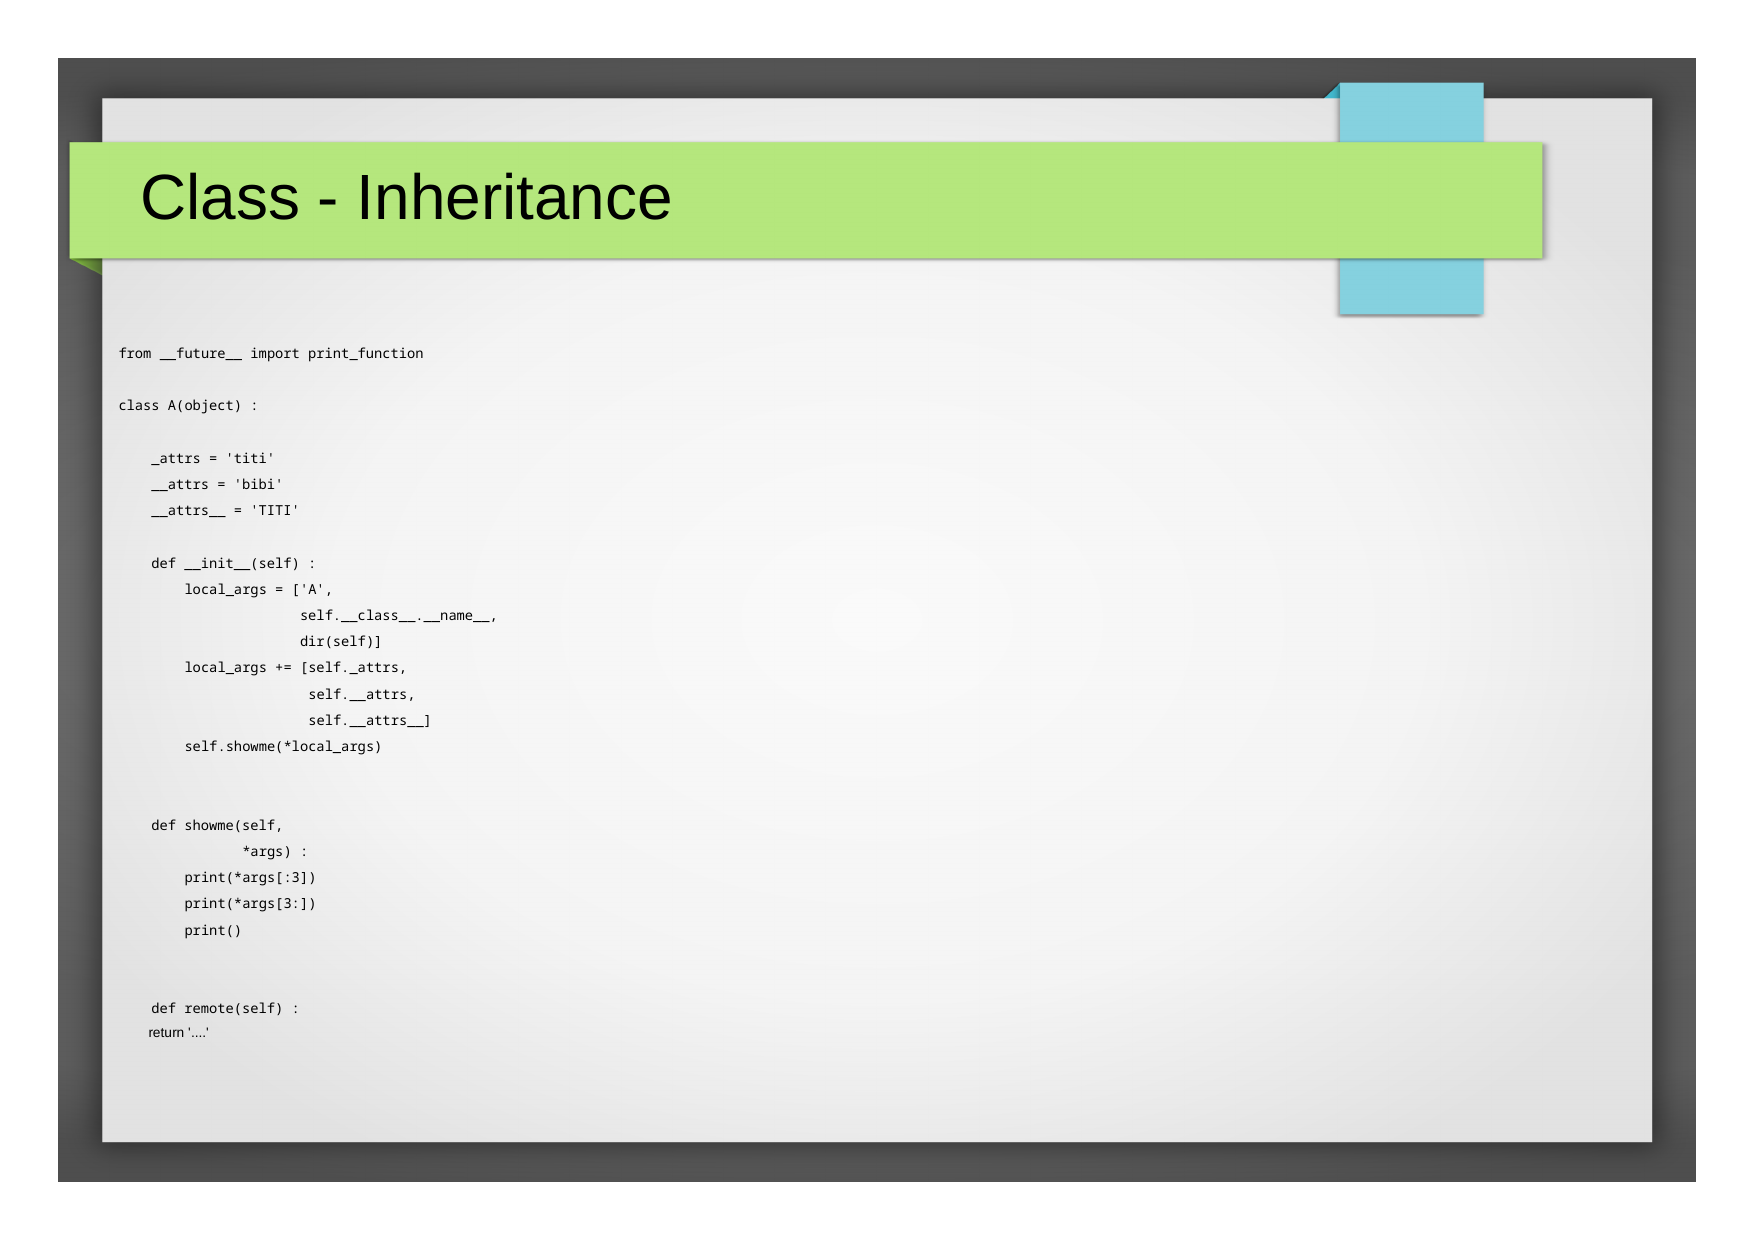

# Class - Inheritance
from __future__ import print_function
class A(object) :
 _attrs = 'titi'
 __attrs = 'bibi'
 __attrs__ = 'TITI'
 def __init__(self) :
 local_args = ['A',
 self.__class__.__name__,
 dir(self)]
 local_args += [self._attrs,
 self.__attrs,
 self.__attrs__]
 self.showme(*local_args)
 def showme(self,
 *args) :
 print(*args[:3])
 print(*args[3:])
 print()
 def remote(self) :
 return '....'